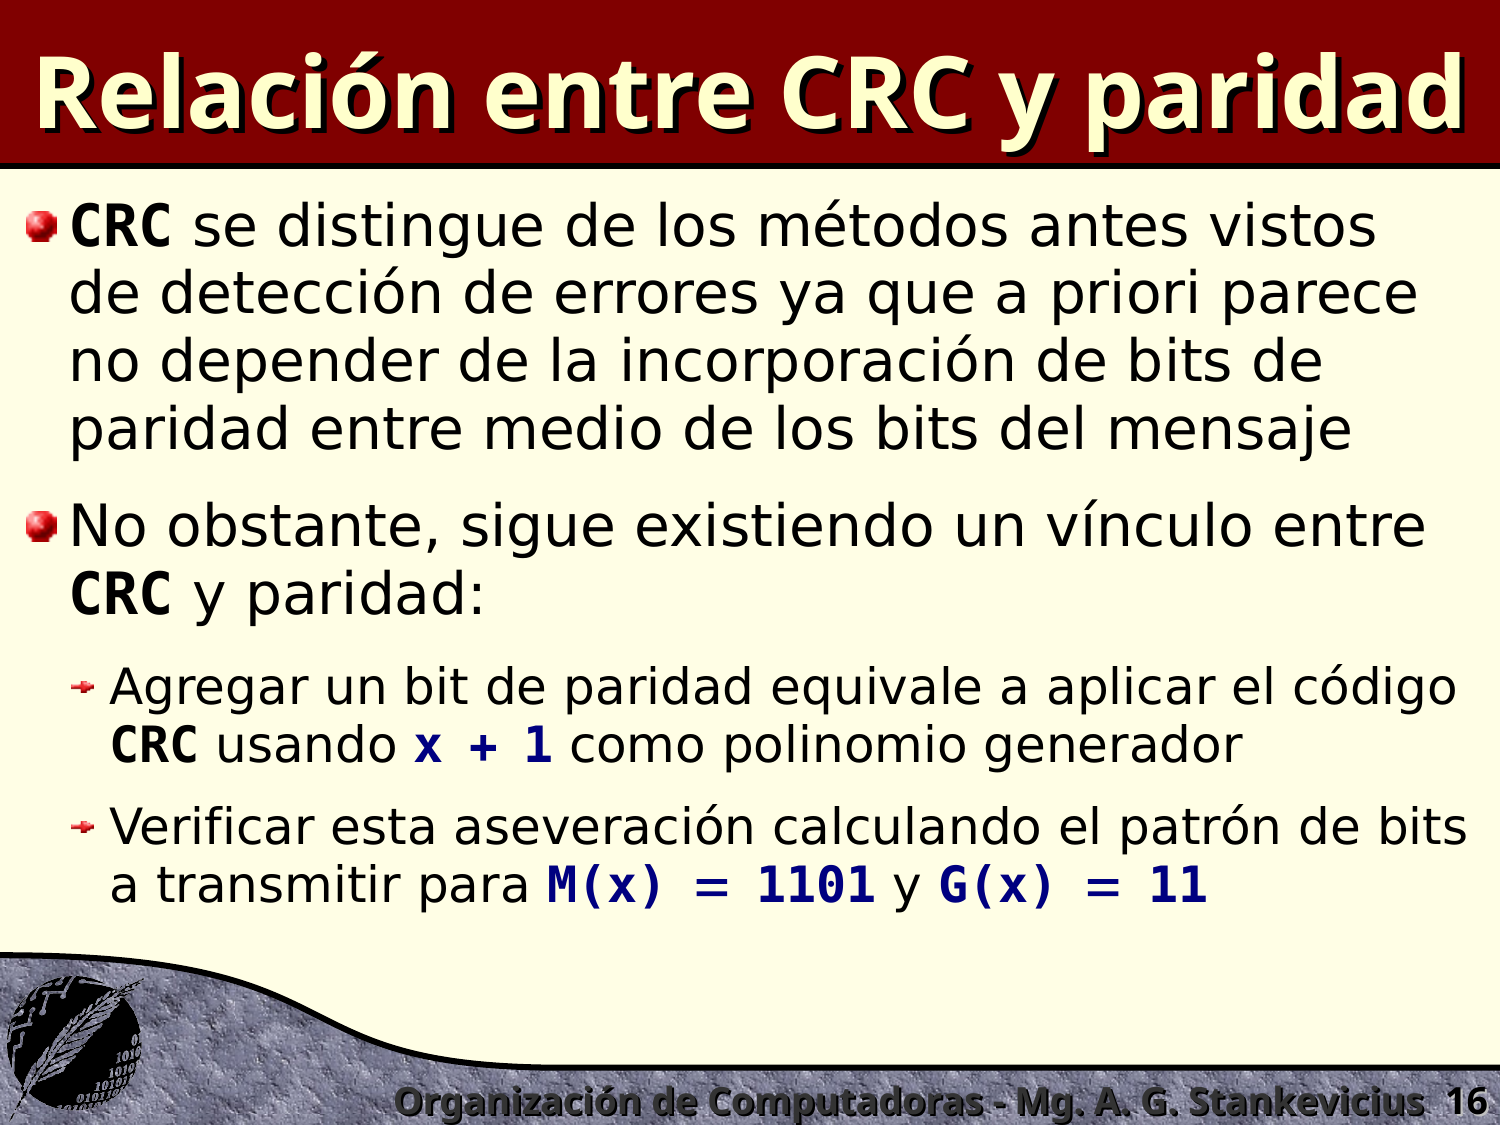

# Relación entre CRC y paridad
CRC se distingue de los métodos antes vistos
de detección de errores ya que a priori parece no depender de la incorporación de bits de paridad entre medio de los bits del mensaje
No obstante, sigue existiendo un vínculo entre CRC y paridad:
Agregar un bit de paridad equivale a aplicar el código CRC usando x + 1 como polinomio generador
Verificar esta aseveración calculando el patrón de bits a transmitir para M(x) = 1101 y G(x) = 11
16